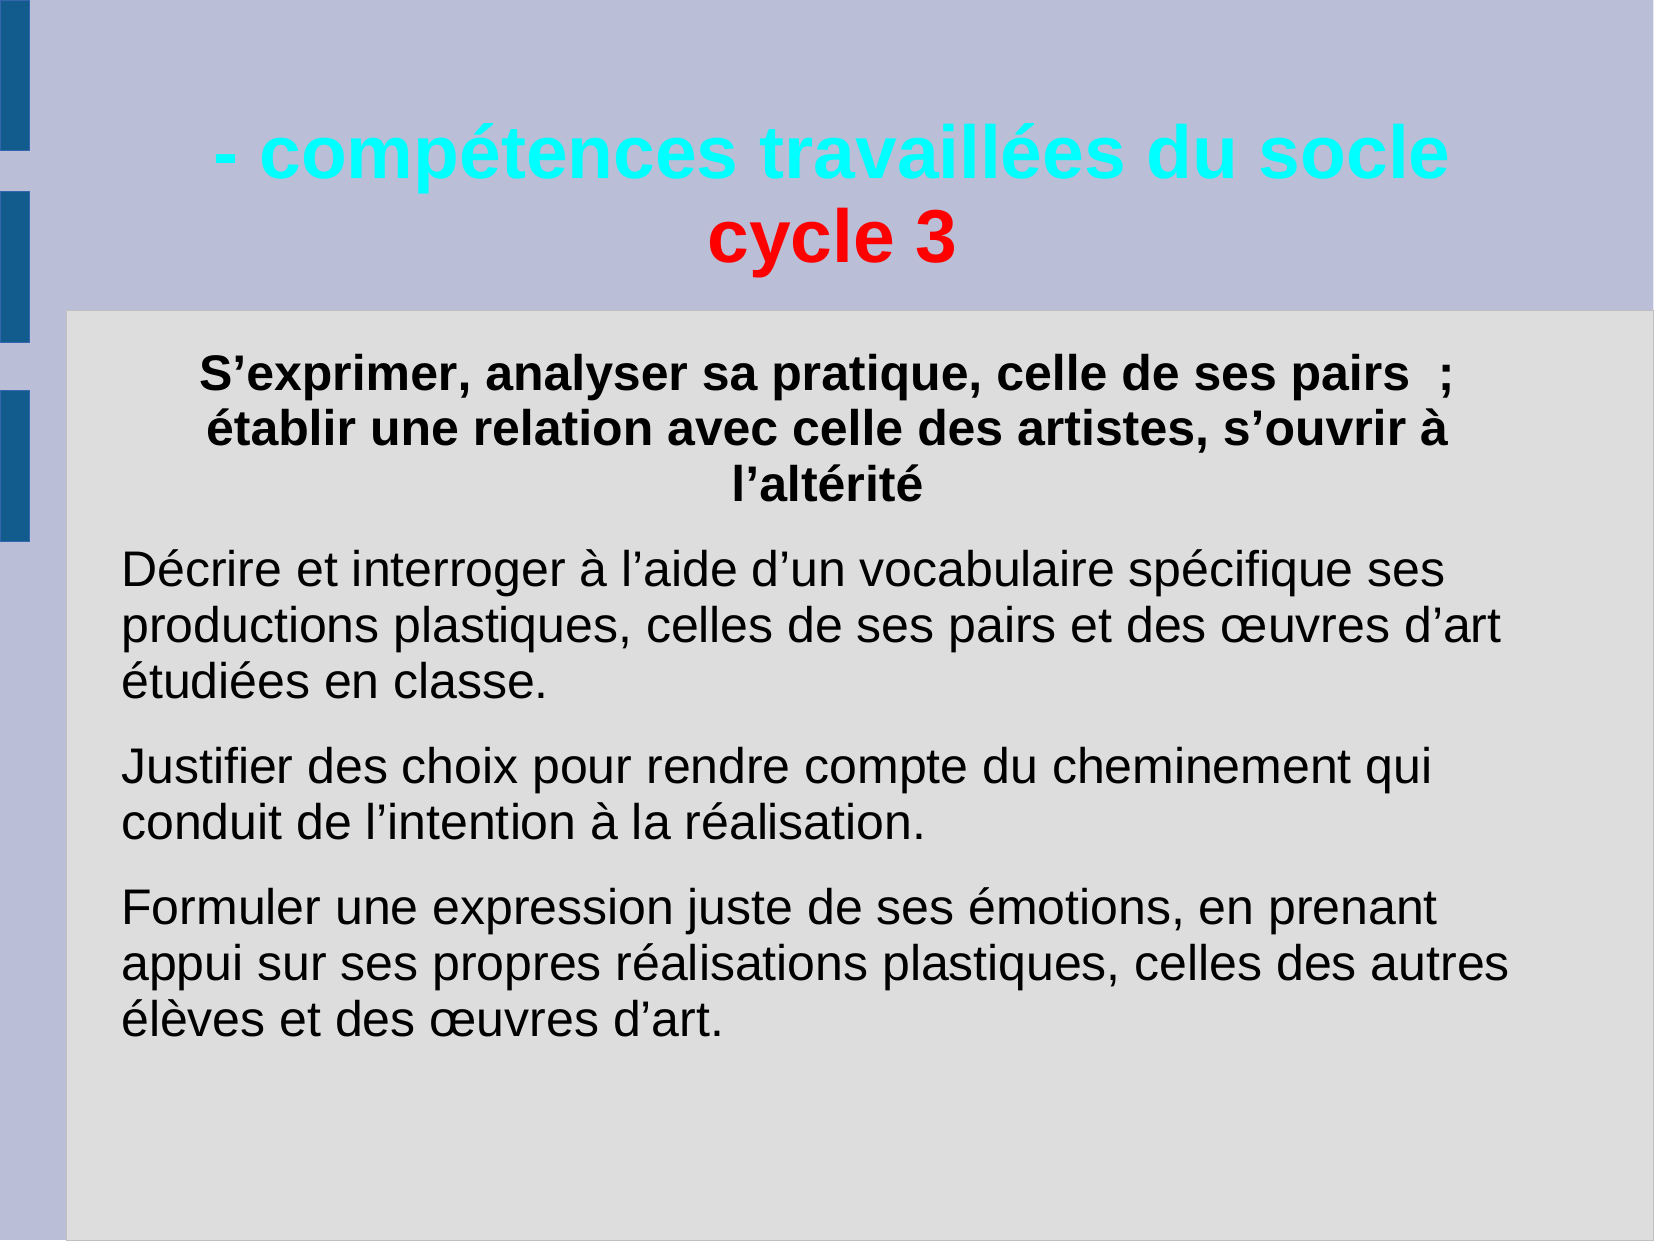

# - compétences travaillées du socle cycle 3
S’exprimer, analyser sa pratique, celle de ses pairs  ; établir une relation avec celle des artistes, s’ouvrir à l’altérité
Décrire et interroger à l’aide d’un vocabulaire spécifique ses productions plastiques, celles de ses pairs et des œuvres d’art étudiées en classe.
Justifier des choix pour rendre compte du cheminement qui conduit de l’intention à la réalisation.
Formuler une expression juste de ses émotions, en prenant appui sur ses propres réalisations plastiques, celles des autres élèves et des œuvres d’art.